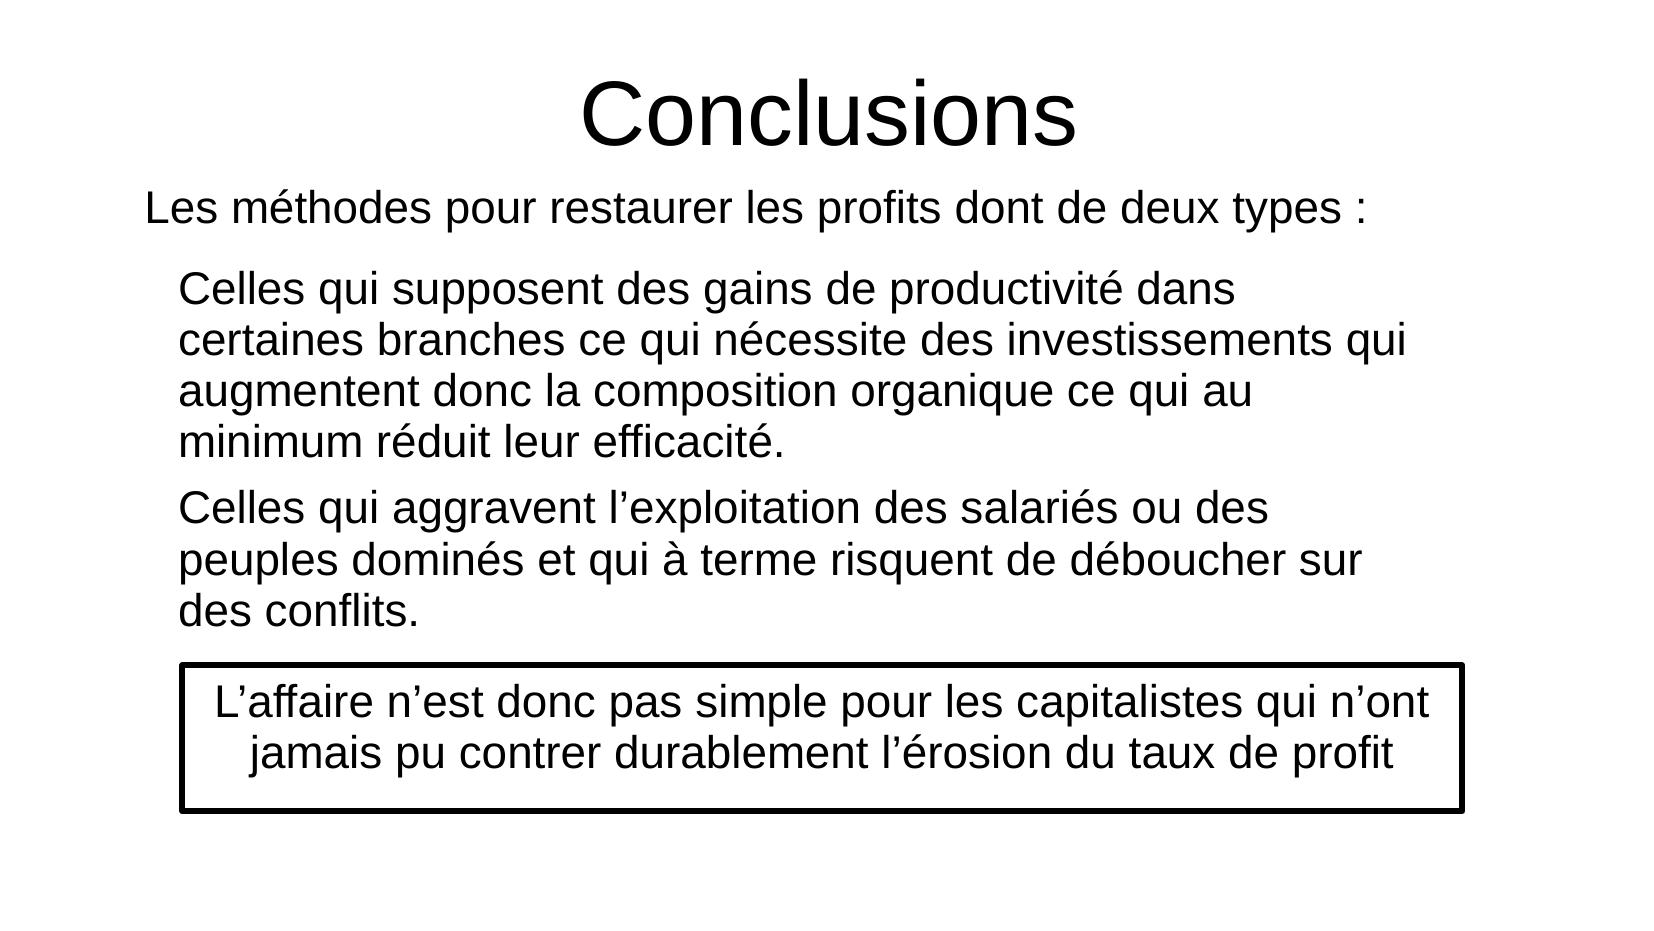

# Conclusions
Les méthodes pour restaurer les profits dont de deux types :
Celles qui supposent des gains de productivité dans certaines branches ce qui nécessite des investissements qui augmentent donc la composition organique ce qui au minimum réduit leur efficacité.
Celles qui aggravent l’exploitation des salariés ou des peuples dominés et qui à terme risquent de déboucher sur des conflits.
L’affaire n’est donc pas simple pour les capitalistes qui n’ont jamais pu contrer durablement l’érosion du taux de profit